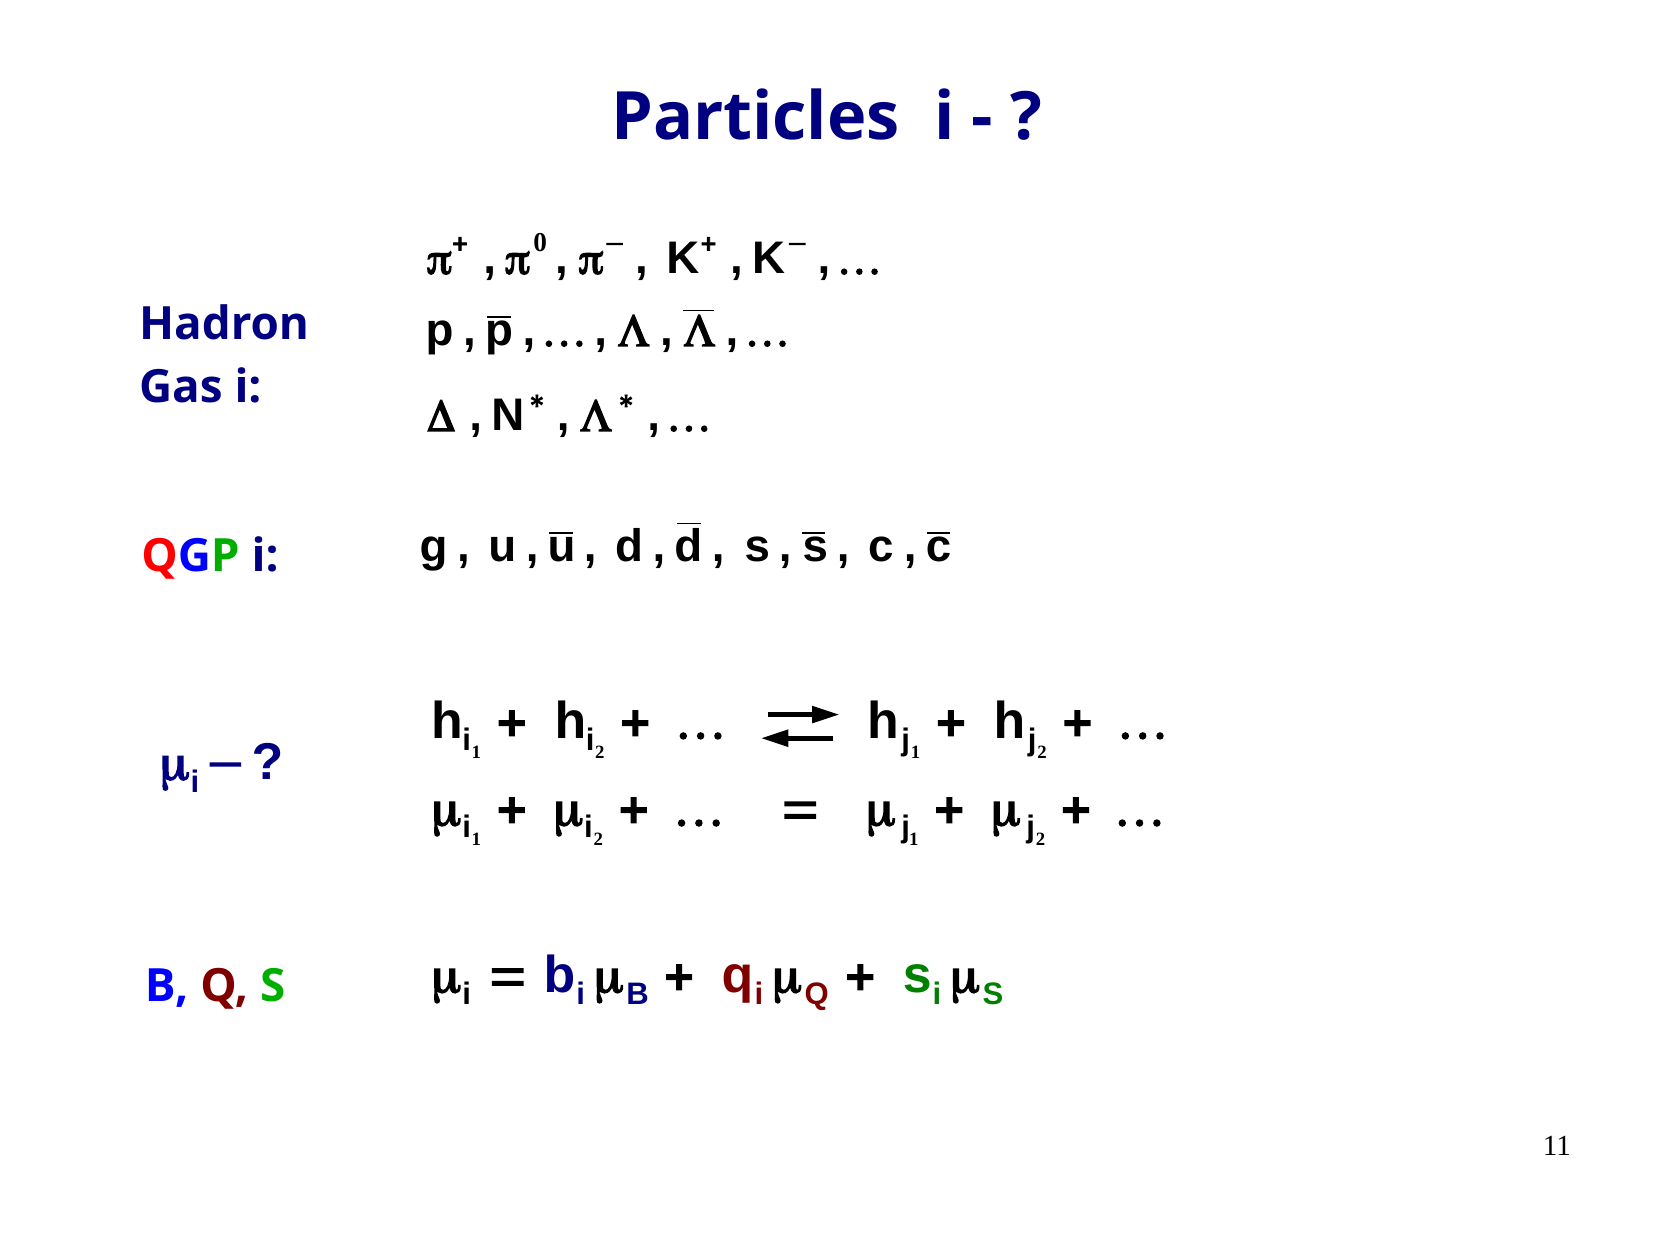

# Particles i - ?
Hadron
Gas i:
QGP i:
B, Q, S
11